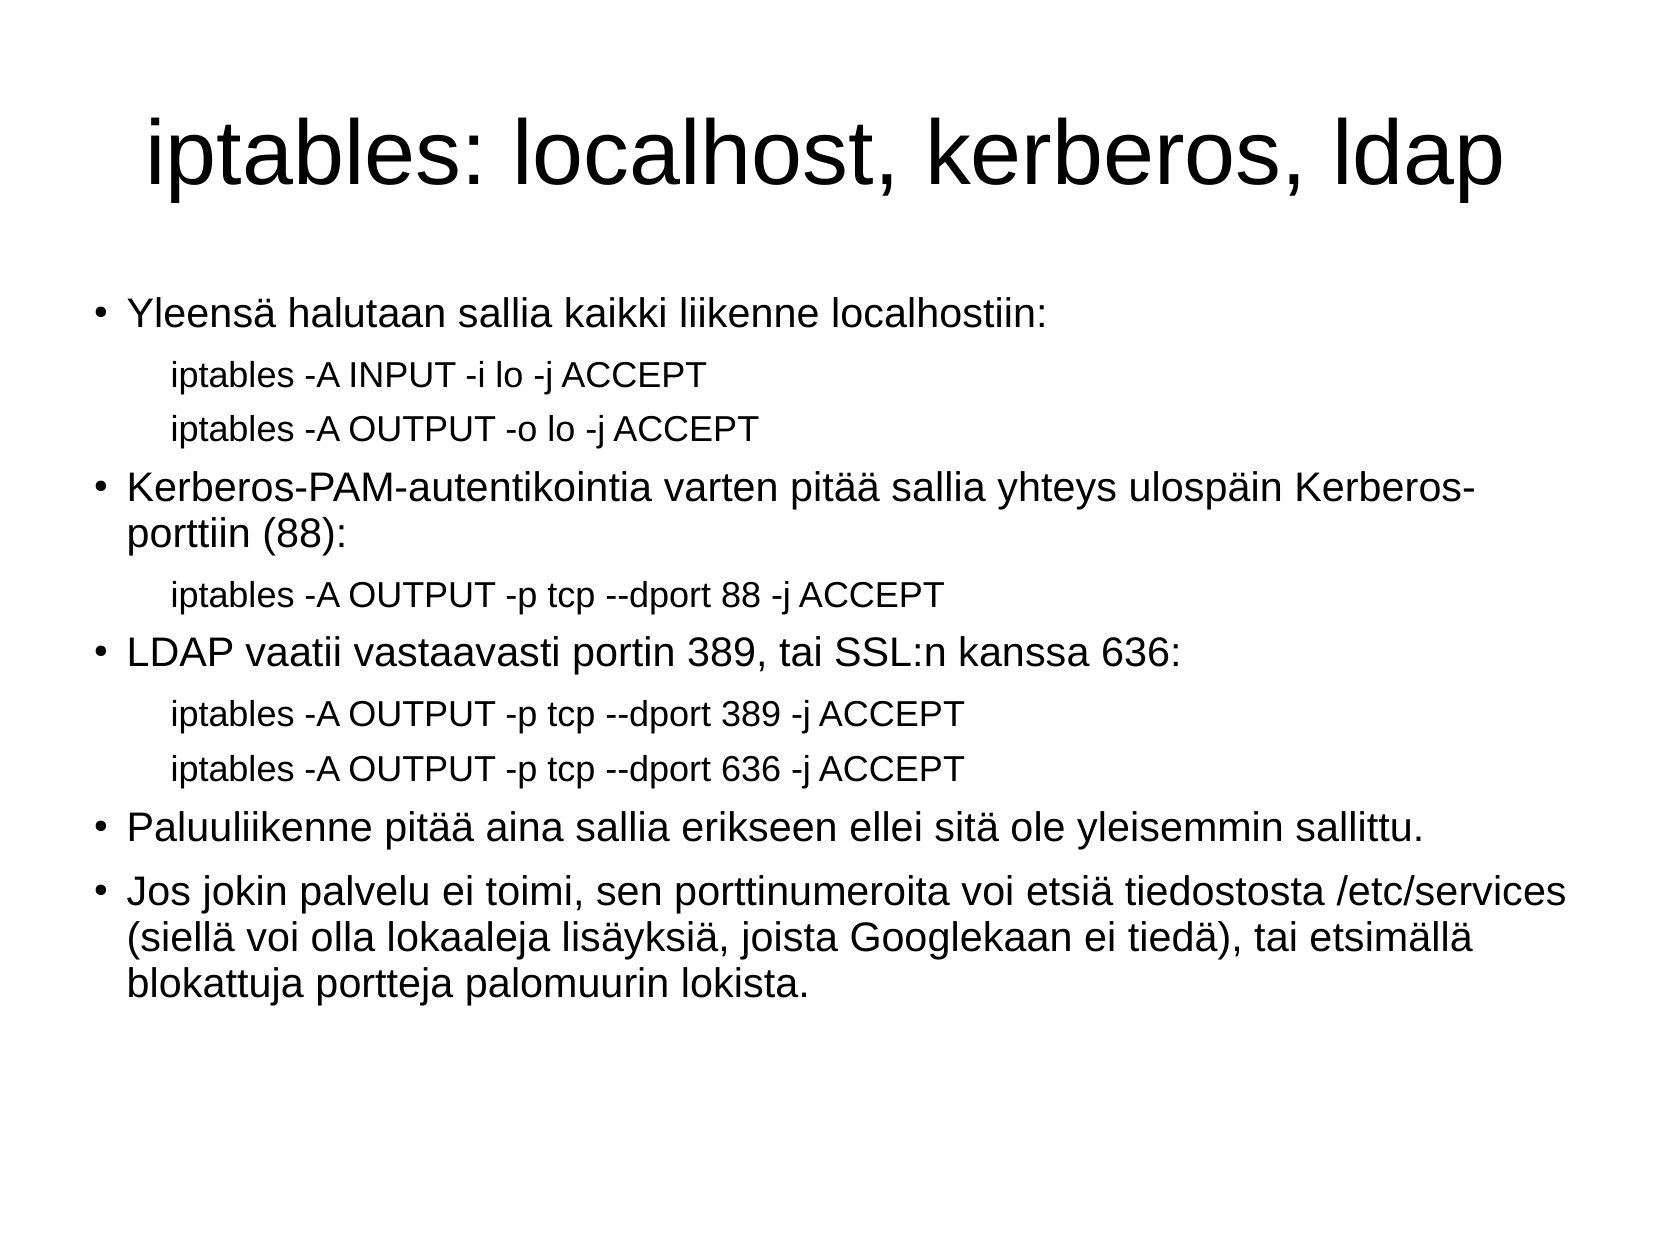

# iptables: localhost, kerberos, ldap
Yleensä halutaan sallia kaikki liikenne localhostiin:
iptables -A INPUT -i lo -j ACCEPT
iptables -A OUTPUT -o lo -j ACCEPT
Kerberos-PAM-autentikointia varten pitää sallia yhteys ulospäin Kerberos-porttiin (88):
iptables -A OUTPUT -p tcp --dport 88 -j ACCEPT
LDAP vaatii vastaavasti portin 389, tai SSL:n kanssa 636:
iptables -A OUTPUT -p tcp --dport 389 -j ACCEPT
iptables -A OUTPUT -p tcp --dport 636 -j ACCEPT
Paluuliikenne pitää aina sallia erikseen ellei sitä ole yleisemmin sallittu.
Jos jokin palvelu ei toimi, sen porttinumeroita voi etsiä tiedostosta /etc/services (siellä voi olla lokaaleja lisäyksiä, joista Googlekaan ei tiedä), tai etsimällä blokattuja portteja palomuurin lokista.